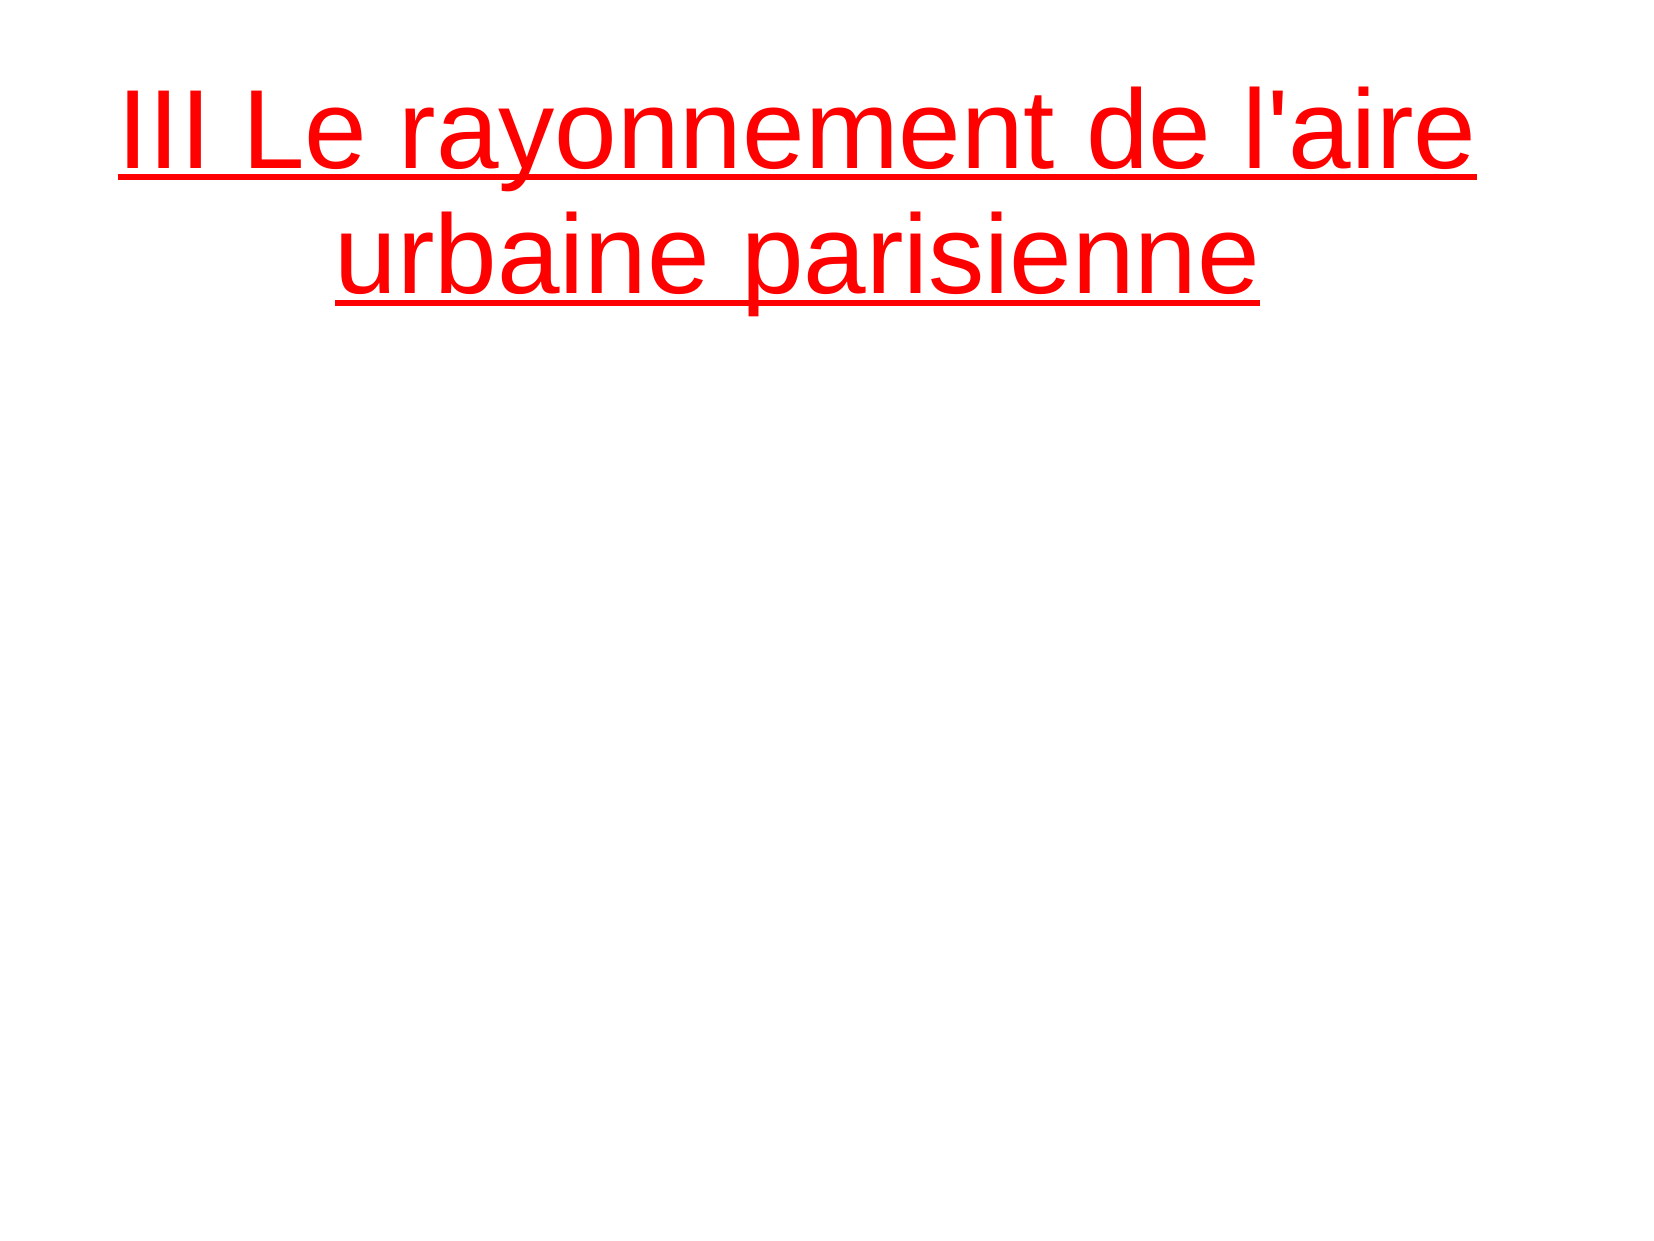

III Le rayonnement de l'aire urbaine parisienne